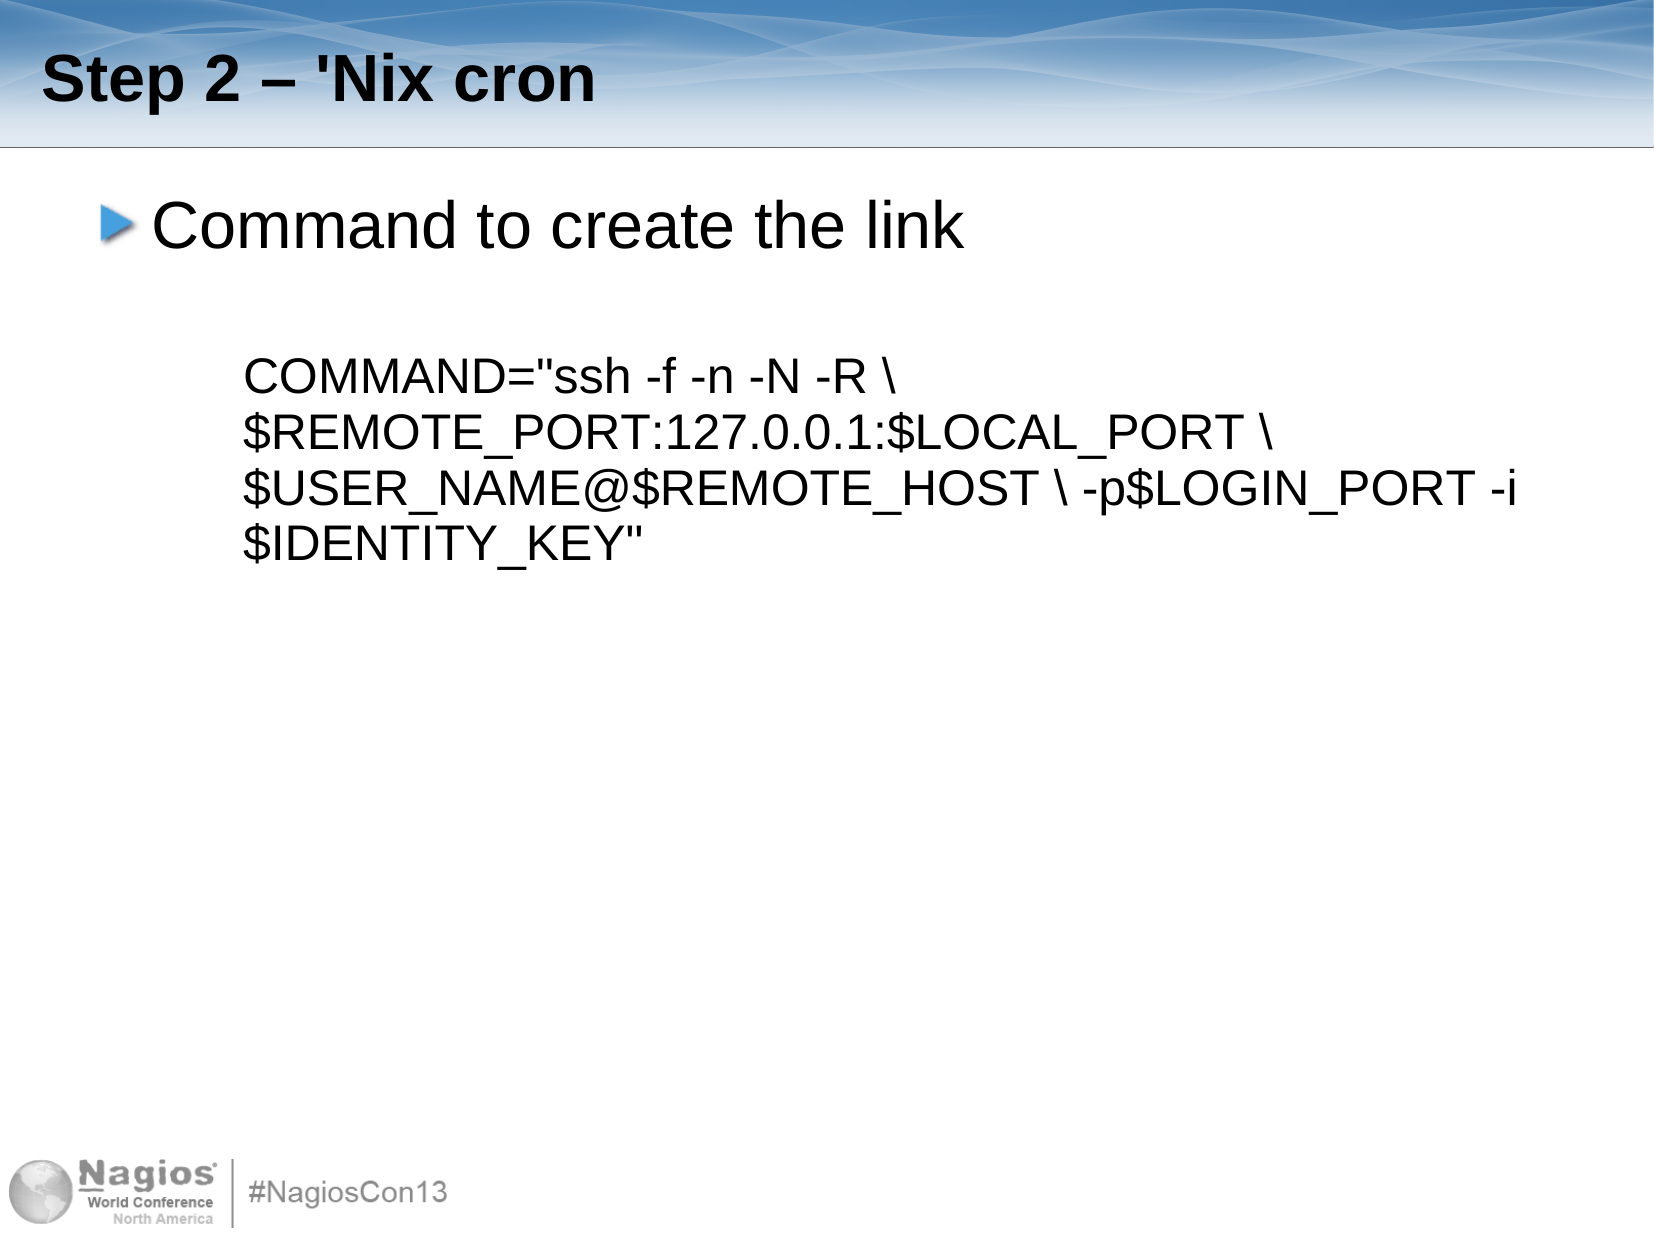

# Step 2 – 'Nix cron
Command to create the link
COMMAND="ssh -f -n -N -R \ $REMOTE_PORT:127.0.0.1:$LOCAL_PORT \ $USER_NAME@$REMOTE_HOST \ -p$LOGIN_PORT -i $IDENTITY_KEY"